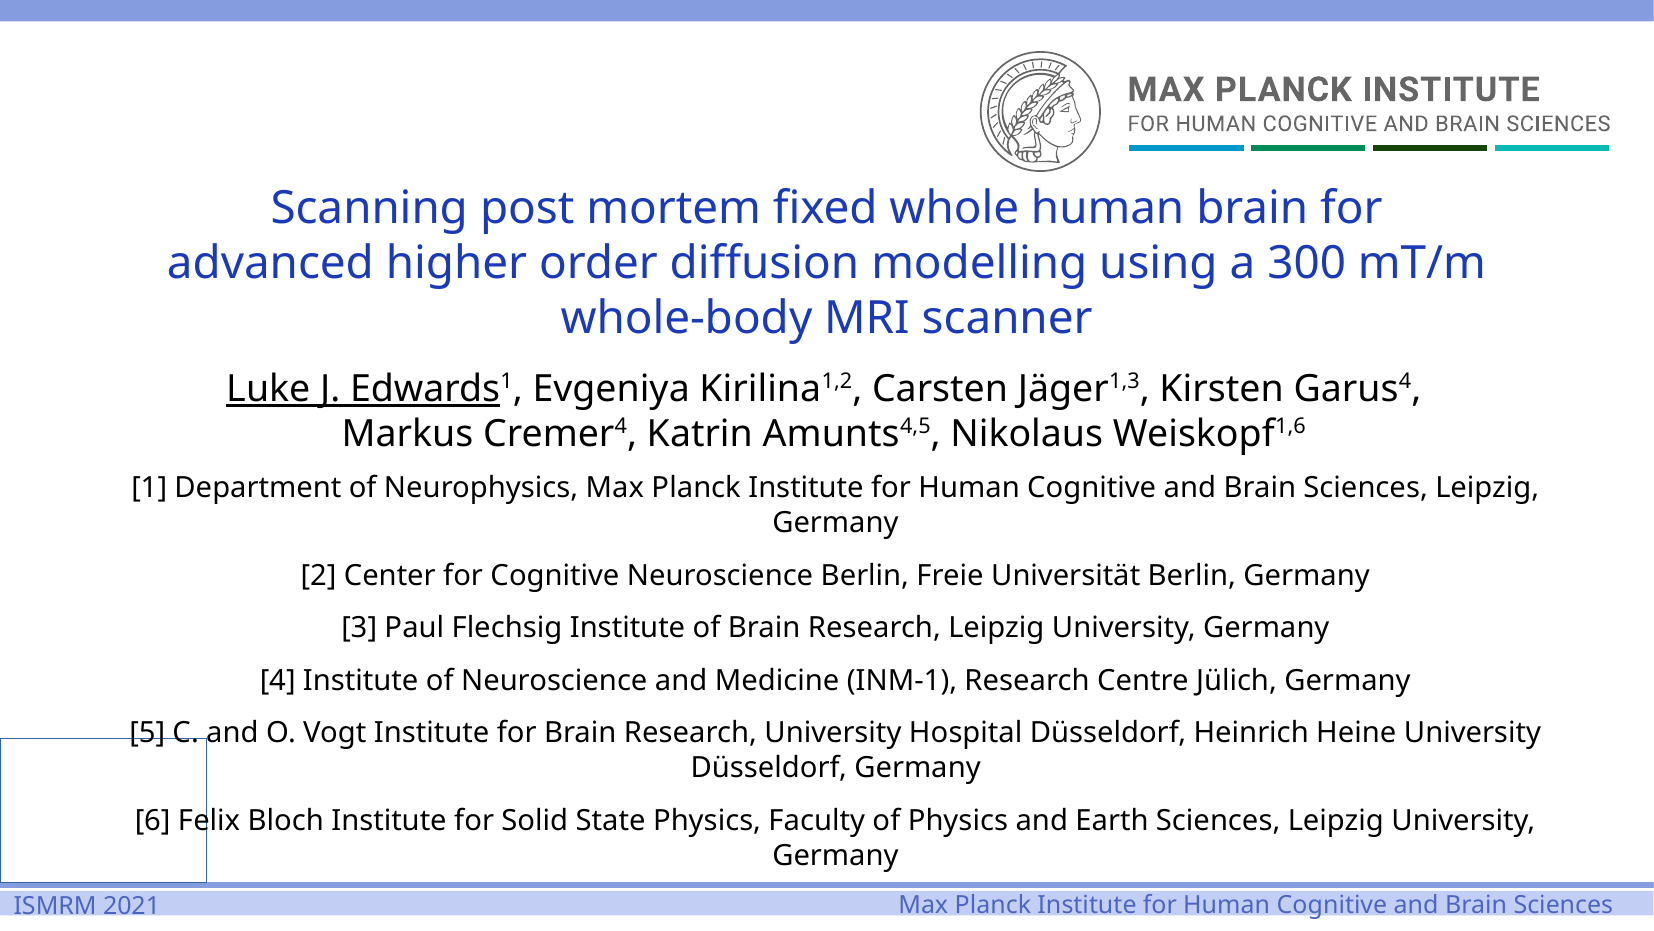

# Scanning post mortem fixed whole human brain for advanced higher order diffusion modelling using a 300 mT/m whole-body MRI scanner
Luke J. Edwards1, Evgeniya Kirilina1,2, Carsten Jäger1,3, Kirsten Garus4, Markus Cremer4, Katrin Amunts4,5, Nikolaus Weiskopf1,6
[1] Department of Neurophysics, Max Planck Institute for Human Cognitive and Brain Sciences, Leipzig, Germany
[2] Center for Cognitive Neuroscience Berlin, Freie Universität Berlin, Germany
[3] Paul Flechsig Institute of Brain Research, Leipzig University, Germany
[4] Institute of Neuroscience and Medicine (INM-1), Research Centre Jülich, Germany
[5] C. and O. Vogt Institute for Brain Research, University Hospital Düsseldorf, Heinrich Heine University Düsseldorf, Germany
[6] Felix Bloch Institute for Solid State Physics, Faculty of Physics and Earth Sciences, Leipzig University, Germany